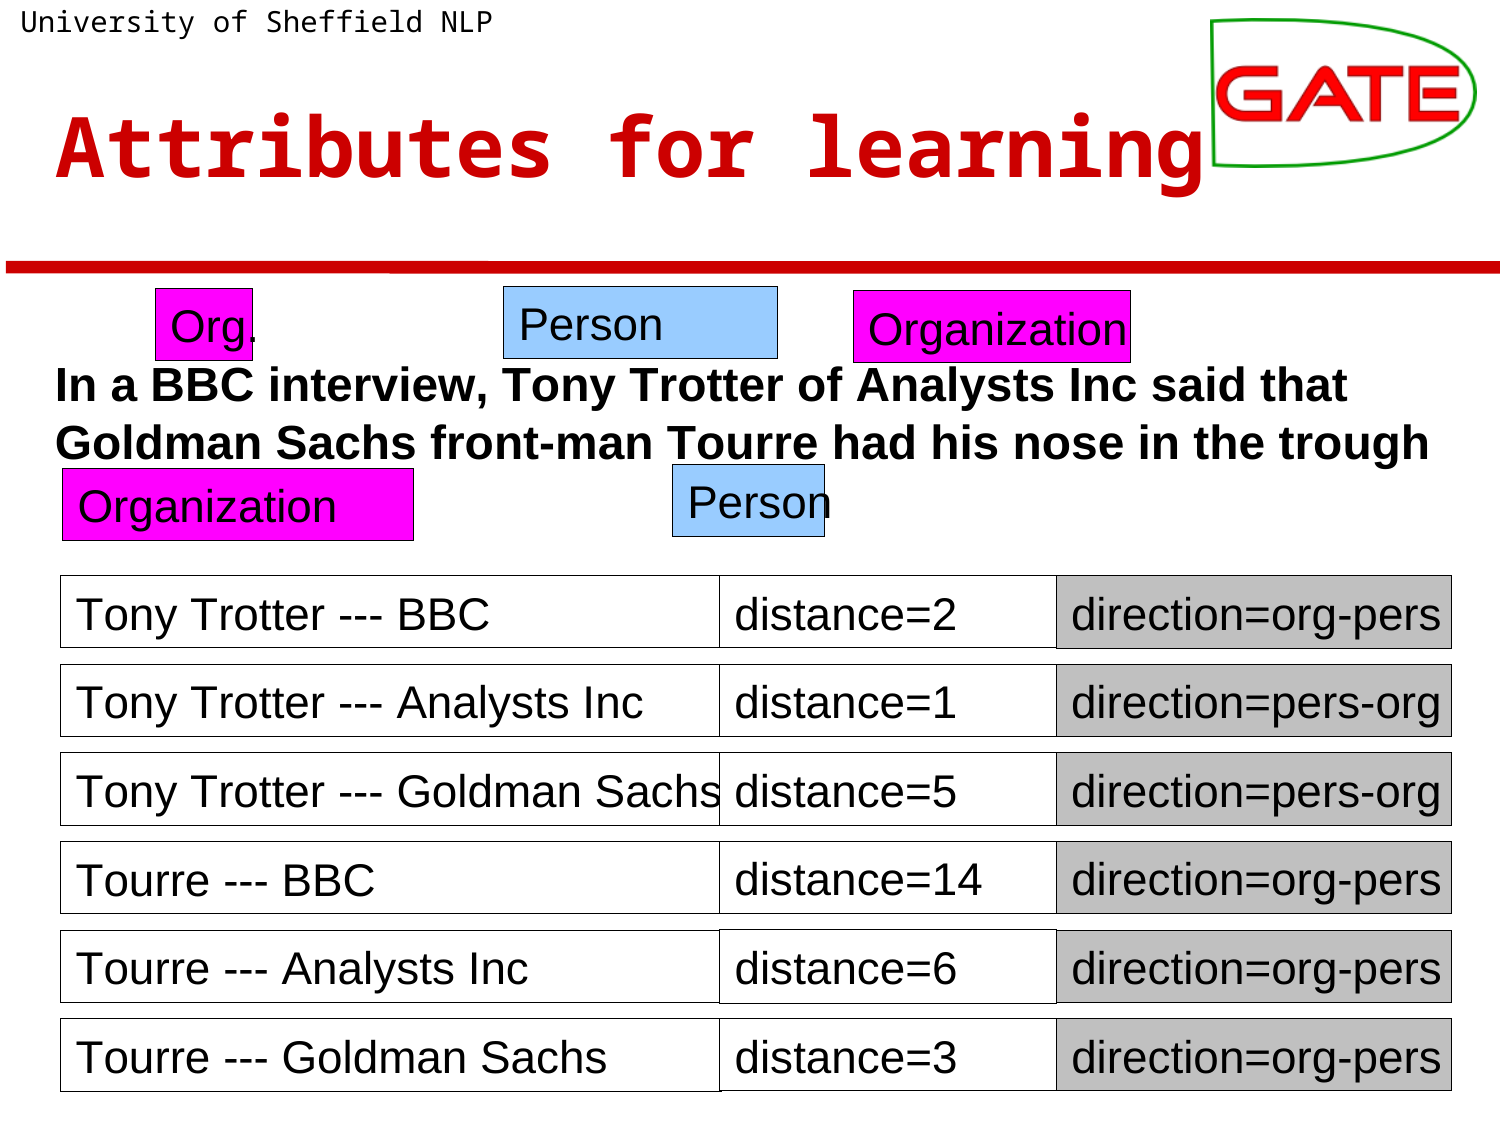

# Attributes for learning
Person
Org.
Organization
In a BBC interview, Tony Trotter of Analysts Inc said that Goldman Sachs front-man Tourre had his nose in the trough
Person
Organization
Tony Trotter --- BBC
distance=2
direction=org-pers
Tony Trotter --- Analysts Inc
distance=1
direction=pers-org
distance=5
Tony Trotter --- Goldman Sachs
direction=pers-org
distance=14
direction=org-pers
Tourre --- BBC
distance=6
direction=org-pers
Tourre --- Analysts Inc
distance=3
direction=org-pers
Tourre --- Goldman Sachs